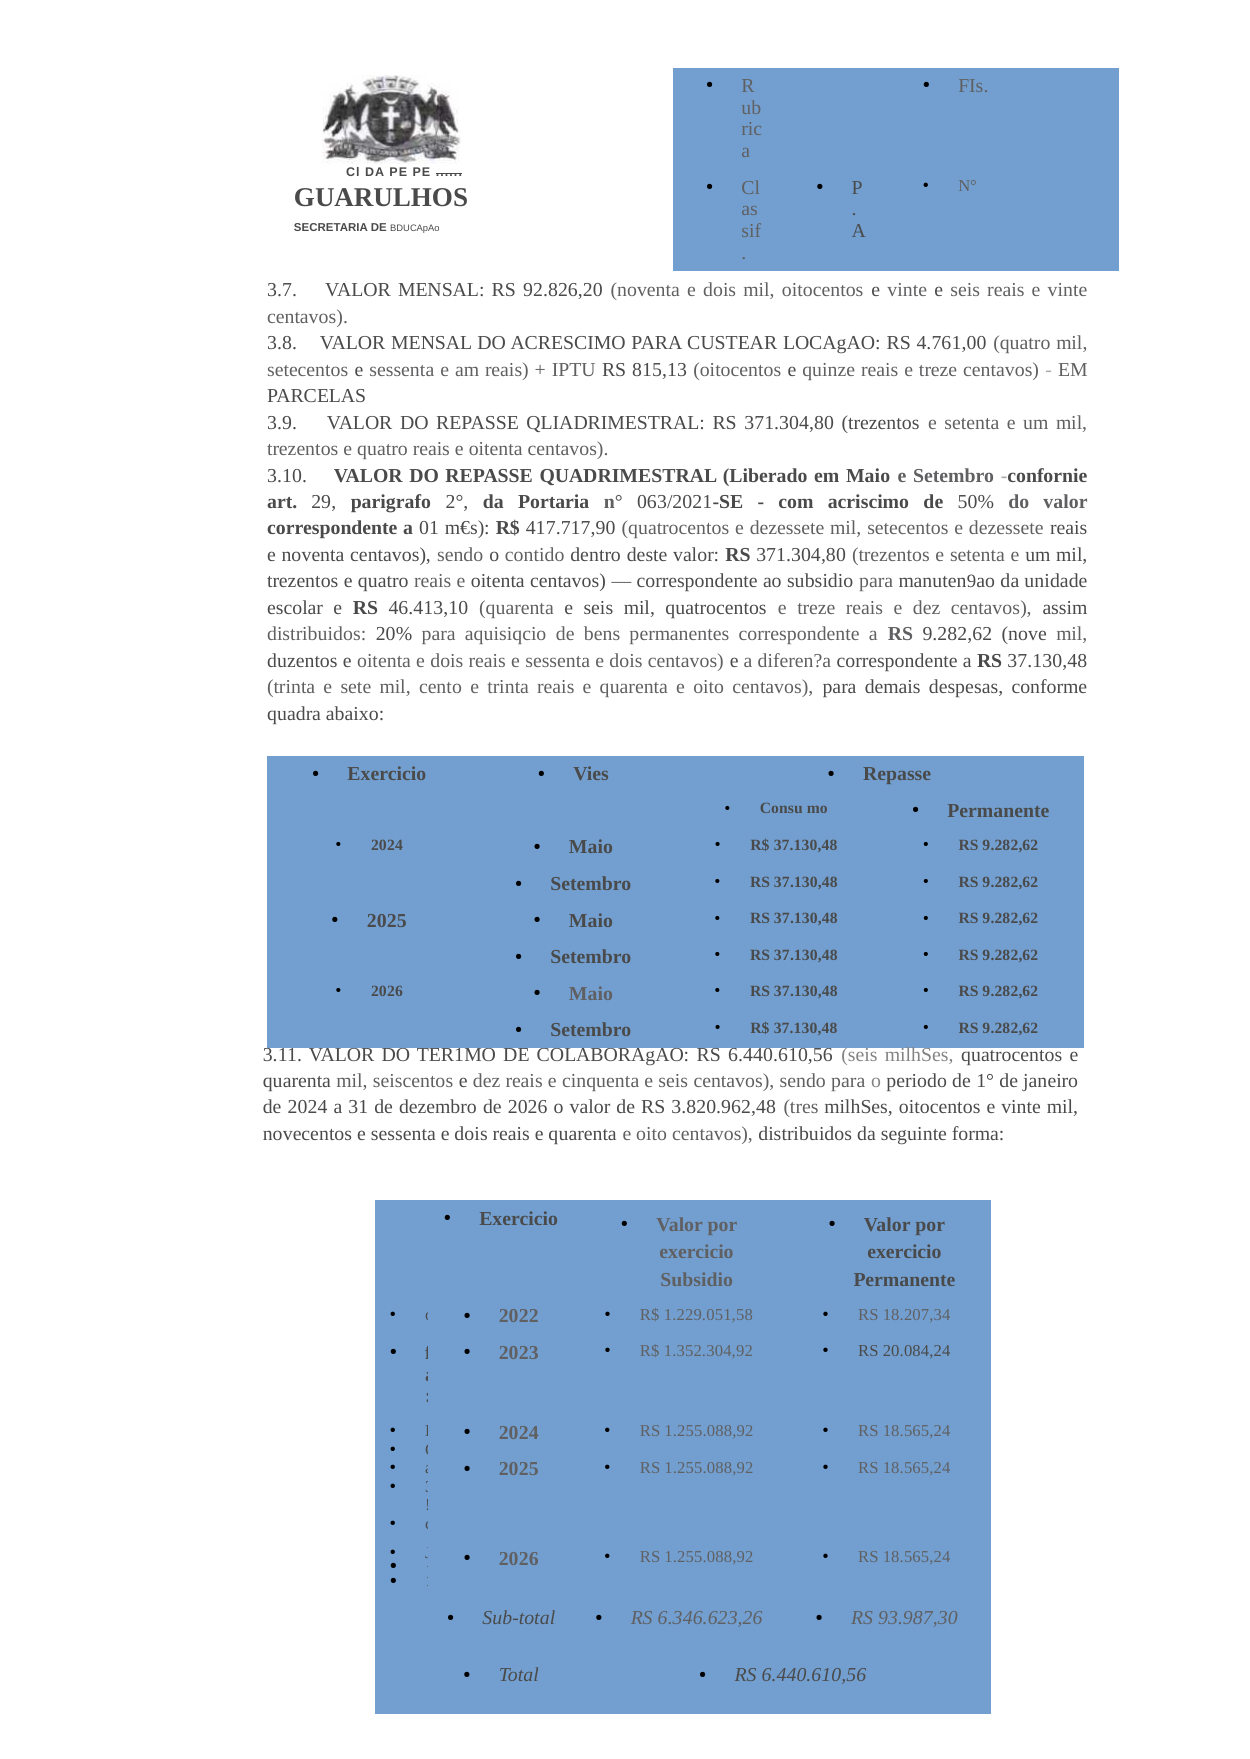

| Rubrica | | FIs. |
| --- | --- | --- |
| Classif. | P.A | N° |
Cl DA PE PE ......
GUARULHOS
SECRETARIA DE BDUCApAo
3.7. VALOR MENSAL: RS 92.826,20 (noventa e dois mil, oitocentos e vinte e seis reais e vinte centavos).
3.8. VALOR MENSAL DO ACRESCIMO PARA CUSTEAR LOCAgAO: RS 4.761,00 (quatro mil, setecentos e sessenta e am reais) + IPTU RS 815,13 (oitocentos e quinze reais e treze centavos) - EM PARCELAS
3.9. VALOR DO REPASSE QLIADRIMESTRAL: RS 371.304,80 (trezentos e setenta e um mil, trezentos e quatro reais e oitenta centavos).
3.10. VALOR DO REPASSE QUADRIMESTRAL (Liberado em Maio e Setembro -confornie art. 29, parigrafo 2°, da Portaria n° 063/2021-SE - com acriscimo de 50% do valor correspondente a 01 m€s): R$ 417.717,90 (quatrocentos e dezessete mil, setecentos e dezessete reais e noventa centavos), sendo o contido dentro deste valor: RS 371.304,80 (trezentos e setenta e um mil, trezentos e quatro reais e oitenta centavos) — correspondente ao subsidio para manuten9ao da unidade escolar e RS 46.413,10 (quarenta e seis mil, quatrocentos e treze reais e dez centavos), assim distribuidos: 20% para aquisiqcio de bens permanentes correspondente a RS 9.282,62 (nove mil, duzentos e oitenta e dois reais e sessenta e dois centavos) e a diferen?a correspondente a RS 37.130,48 (trinta e sete mil, cento e trinta reais e quarenta e oito centavos), para demais despesas, conforme quadra abaixo:
| Exercicio | Vies | Repasse | |
| --- | --- | --- | --- |
| | | Consu mo | Permanente |
| 2024 | Maio | R$ 37.130,48 | RS 9.282,62 |
| | Setembro | RS 37.130,48 | RS 9.282,62 |
| 2025 | Maio | RS 37.130,48 | RS 9.282,62 |
| | Setembro | RS 37.130,48 | RS 9.282,62 |
| 2026 | Maio | RS 37.130,48 | RS 9.282,62 |
| | Setembro | R$ 37.130,48 | RS 9.282,62 |
3.11. VALOR DO TER1MO DE COLABORAgAO: RS 6.440.610,56 (seis milhSes, quatrocentos e quarenta mil, seiscentos e dez reais e cinquenta e seis centavos), sendo para o periodo de 1° de janeiro de 2024 a 31 de dezembro de 2026 o valor de RS 3.820.962,48 (tres milhSes, oitocentos e vinte mil, novecentos e sessenta e dois reais e quarenta e oito centavos), distribuidos da seguinte forma:
| | Exercicio | Valor por exercicio Subsidio | Valor por exercicio Permanente |
| --- | --- | --- | --- |
| o | 2022 | R$ 1.229.051,58 | RS 18.207,34 |
| fa: | 2023 | R$ 1.352.304,92 | RS 20.084,24 |
| H O a 3! c | 2024 | RS 1.255.088,92 | RS 18.565,24 |
| | 2025 | RS 1.255.088,92 | RS 18.565,24 |
| J < > | 2026 | RS 1.255.088,92 | RS 18.565,24 |
| | Sub-total | RS 6.346.623,26 | RS 93.987,30 |
| | Total | RS 6.440.610,56 | |